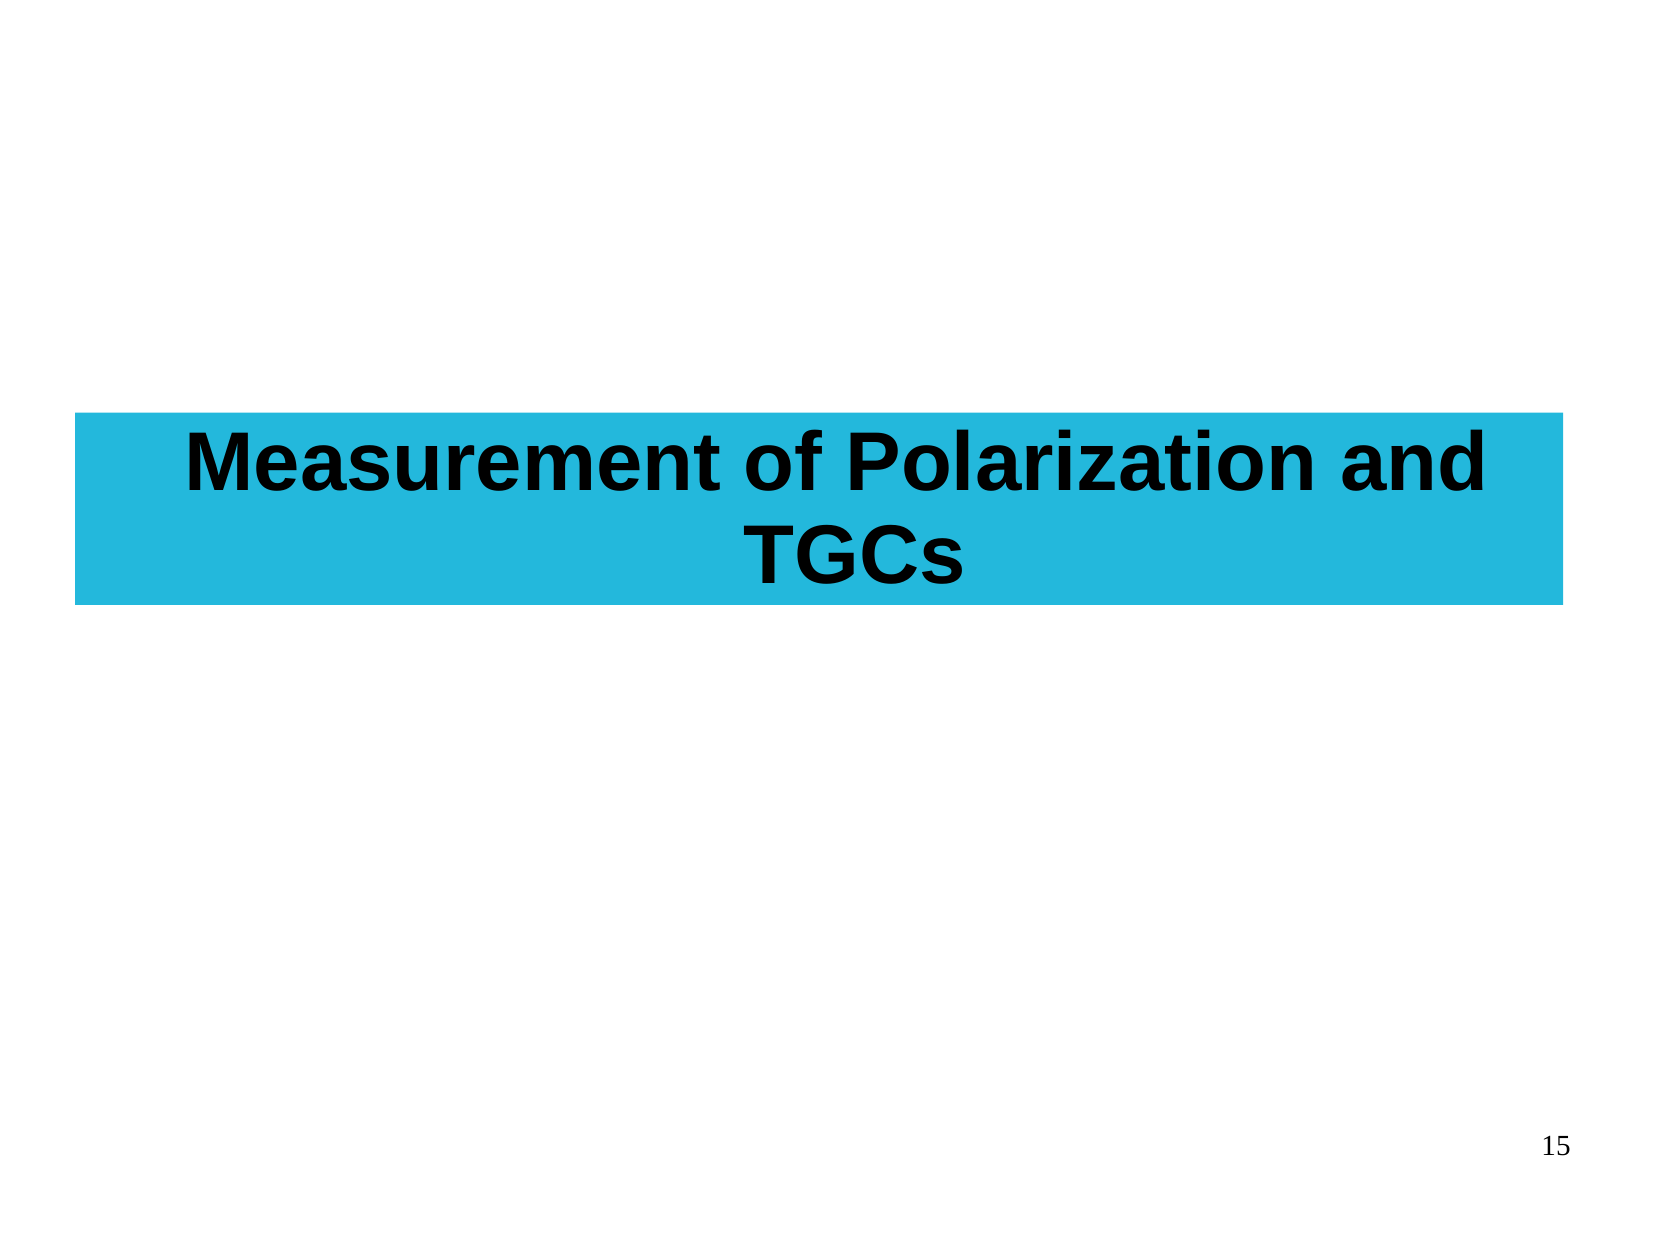

# Measurement of Polarization and TGCs
15